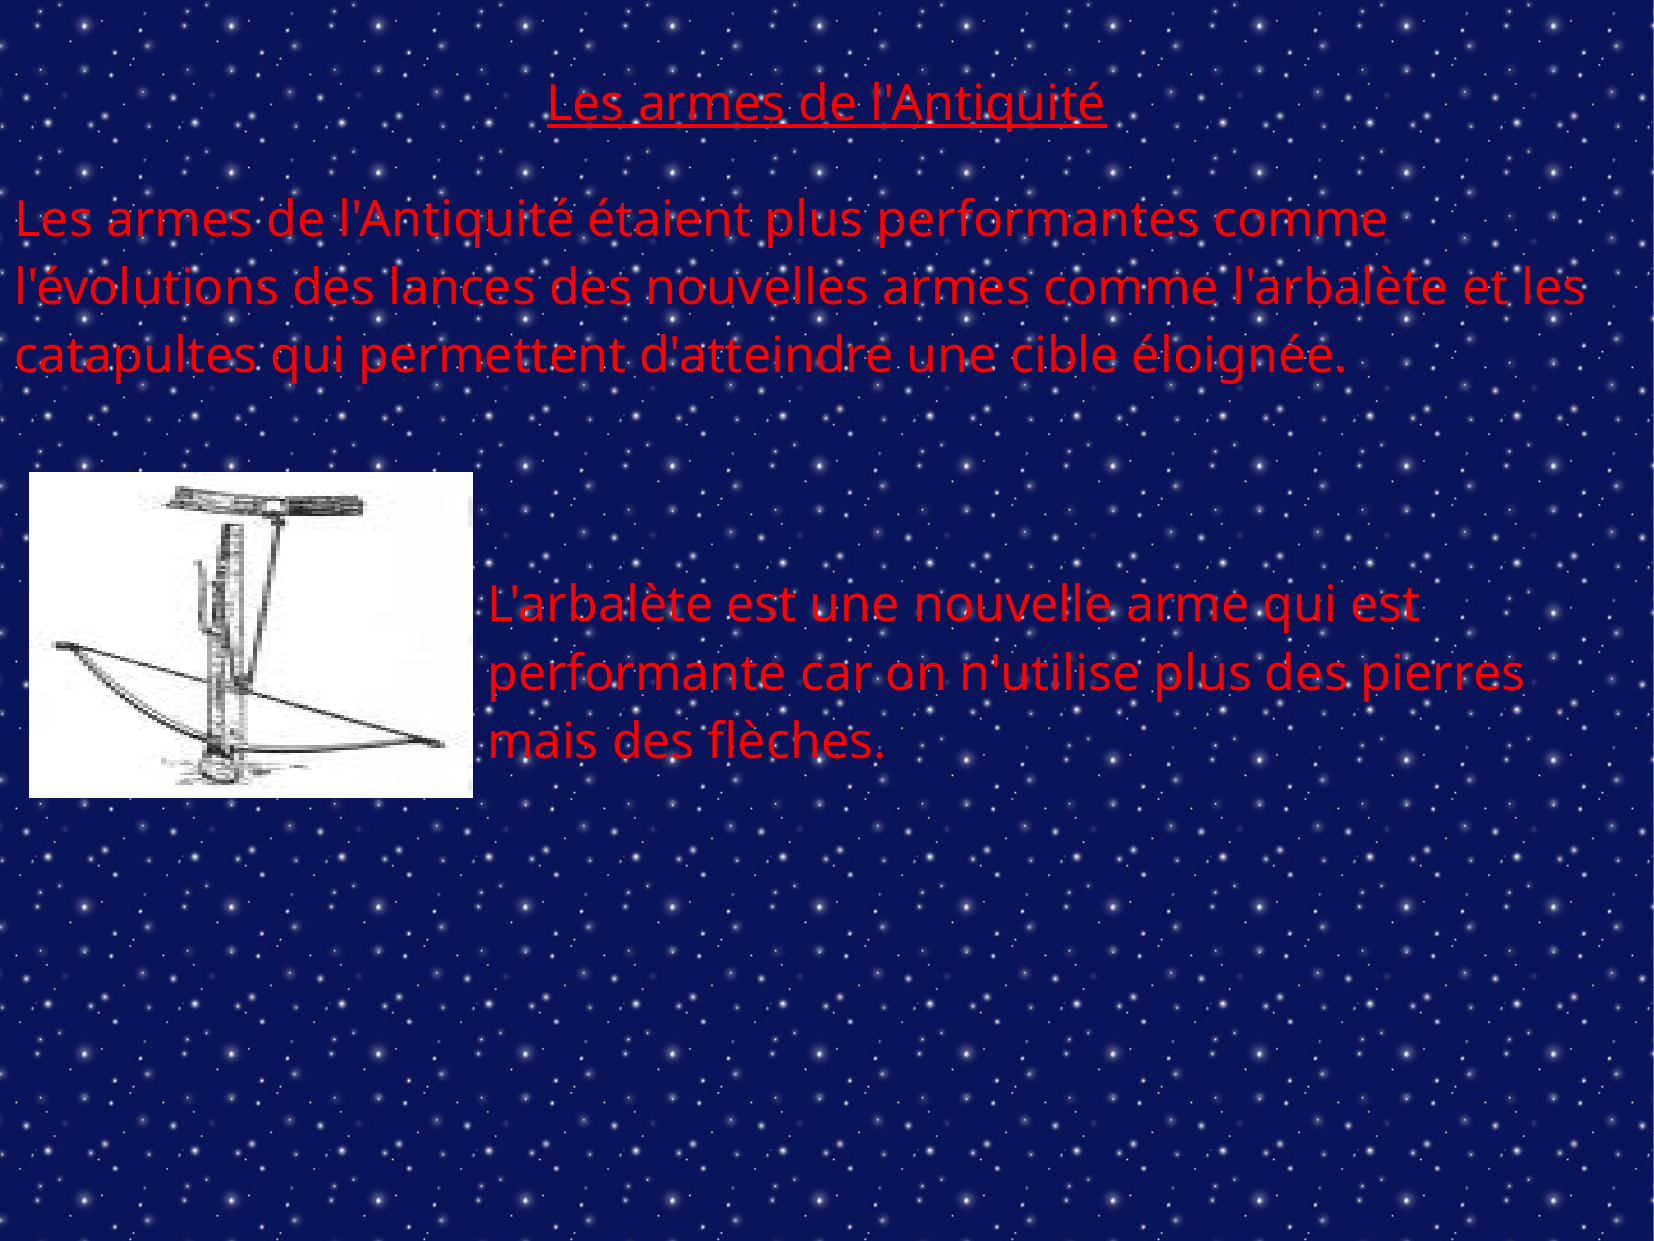

Les armes de l'Antiquité
Les armes de l'Antiquité étaient plus performantes comme l'évolutions des lances des nouvelles armes comme l'arbalète et les catapultes qui permettent d'atteindre une cible éloignée.
L'arbalète est une nouvelle arme qui est performante car on n'utilise plus des pierres mais des flèches.